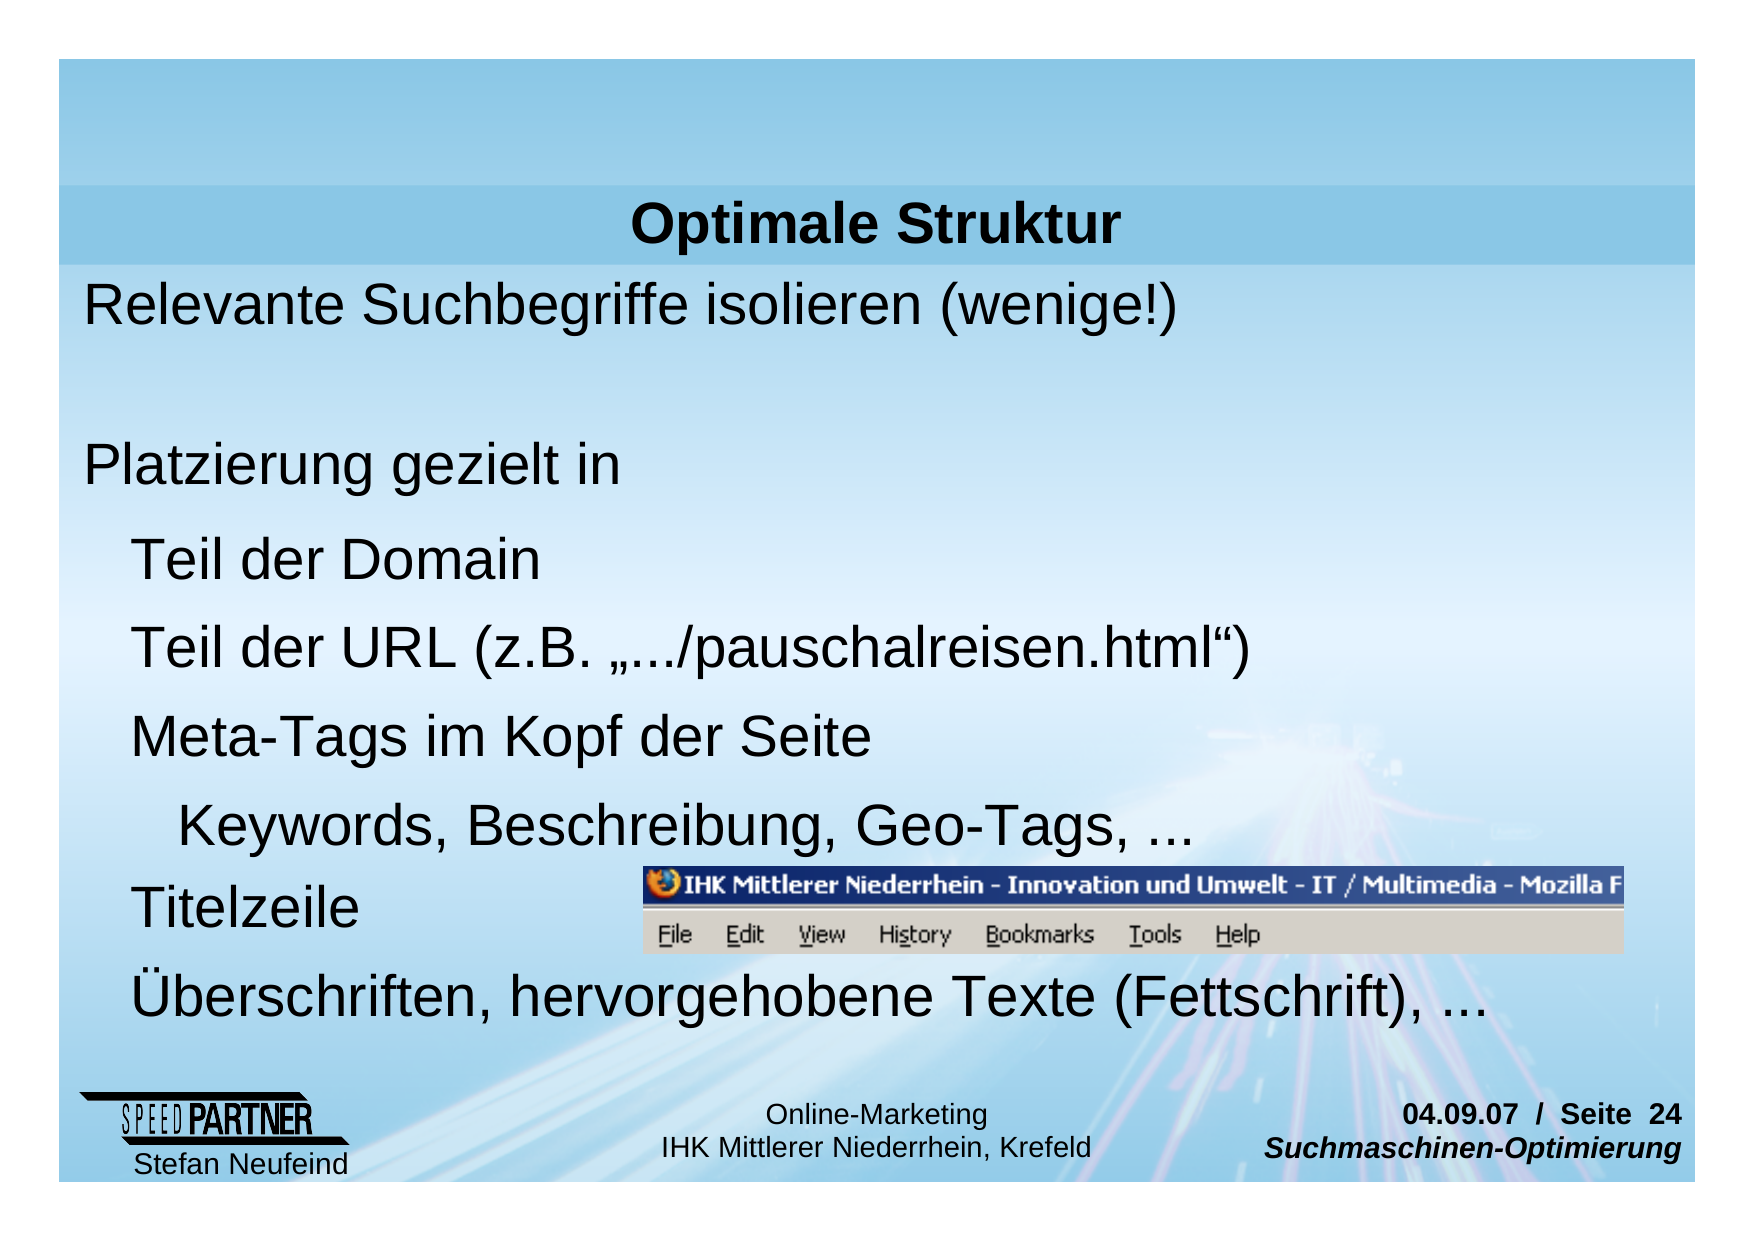

Optimale Struktur
# Relevante Suchbegriffe isolieren (wenige!)
Platzierung gezielt in
Teil der Domain
Teil der URL (z.B. „.../pauschalreisen.html“)
Meta-Tags im Kopf der Seite
Keywords, Beschreibung, Geo-Tags, ...
Titelzeile
Überschriften, hervorgehobene Texte (Fettschrift), ...